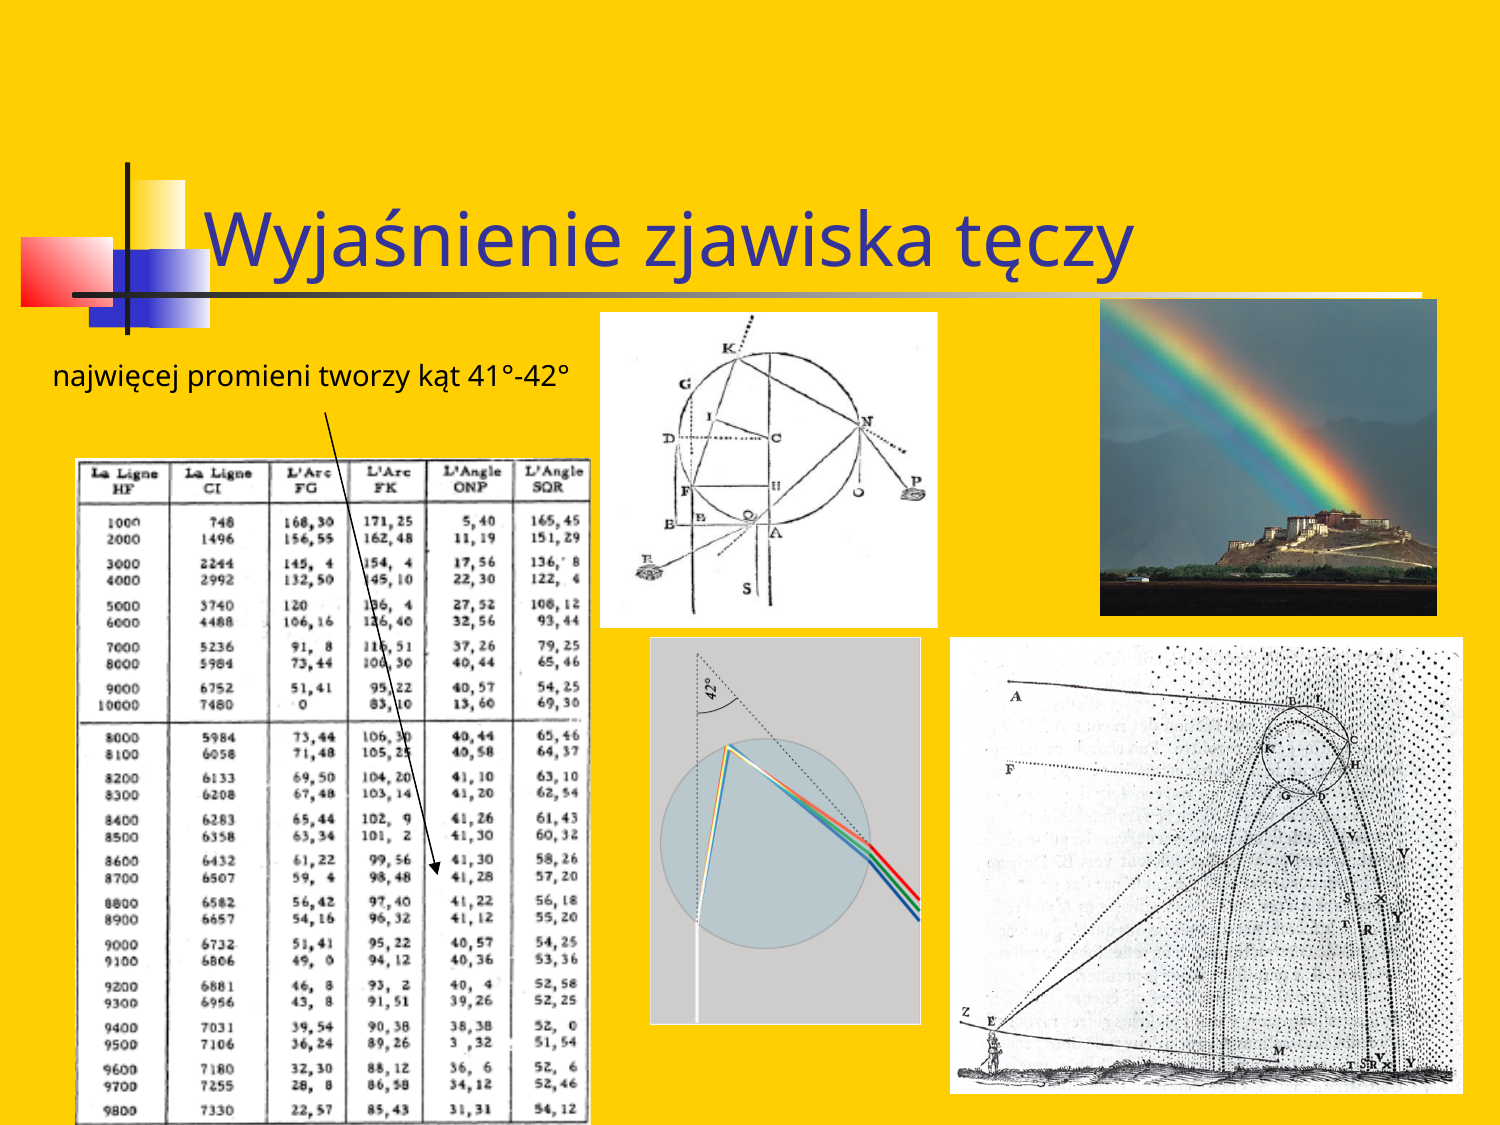

# Wyjaśnienie zjawiska tęczy
najwięcej promieni tworzy kąt 41°-42°